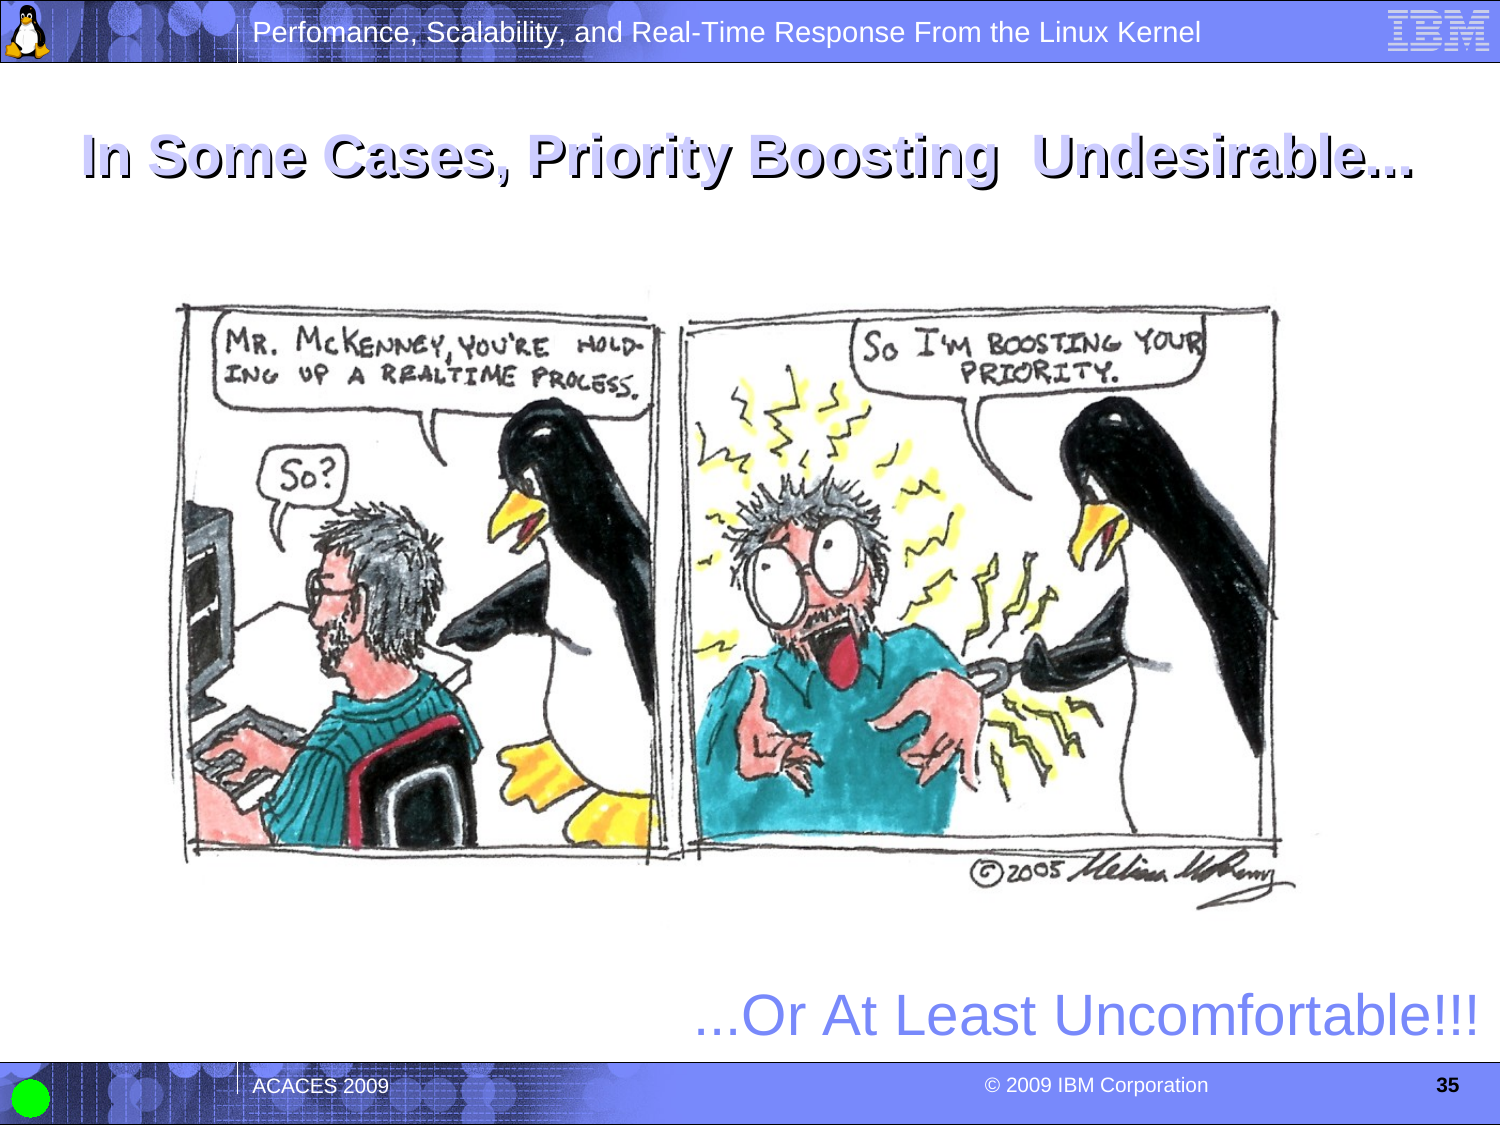

# In Some Cases, Priority Boosting Undesirable...
...Or At Least Uncomfortable!!!
35